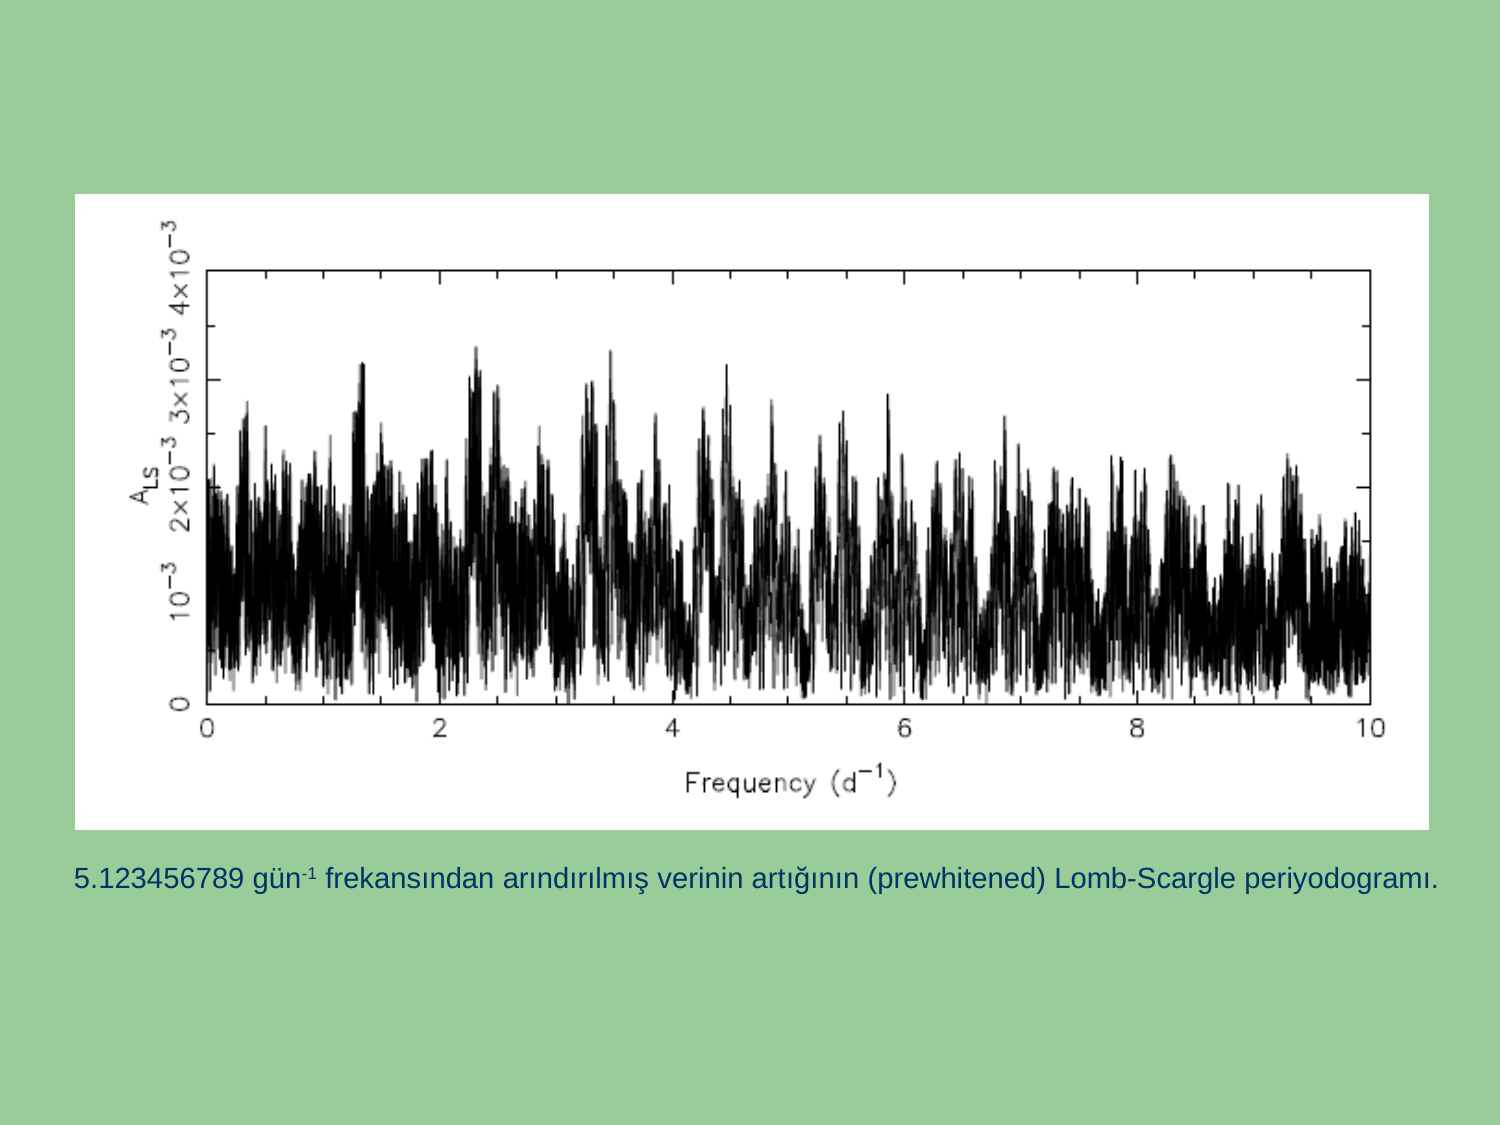

5.123456789 gün-1 frekansından arındırılmış verinin artığının (prewhitened) Lomb-Scargle periyodogramı.